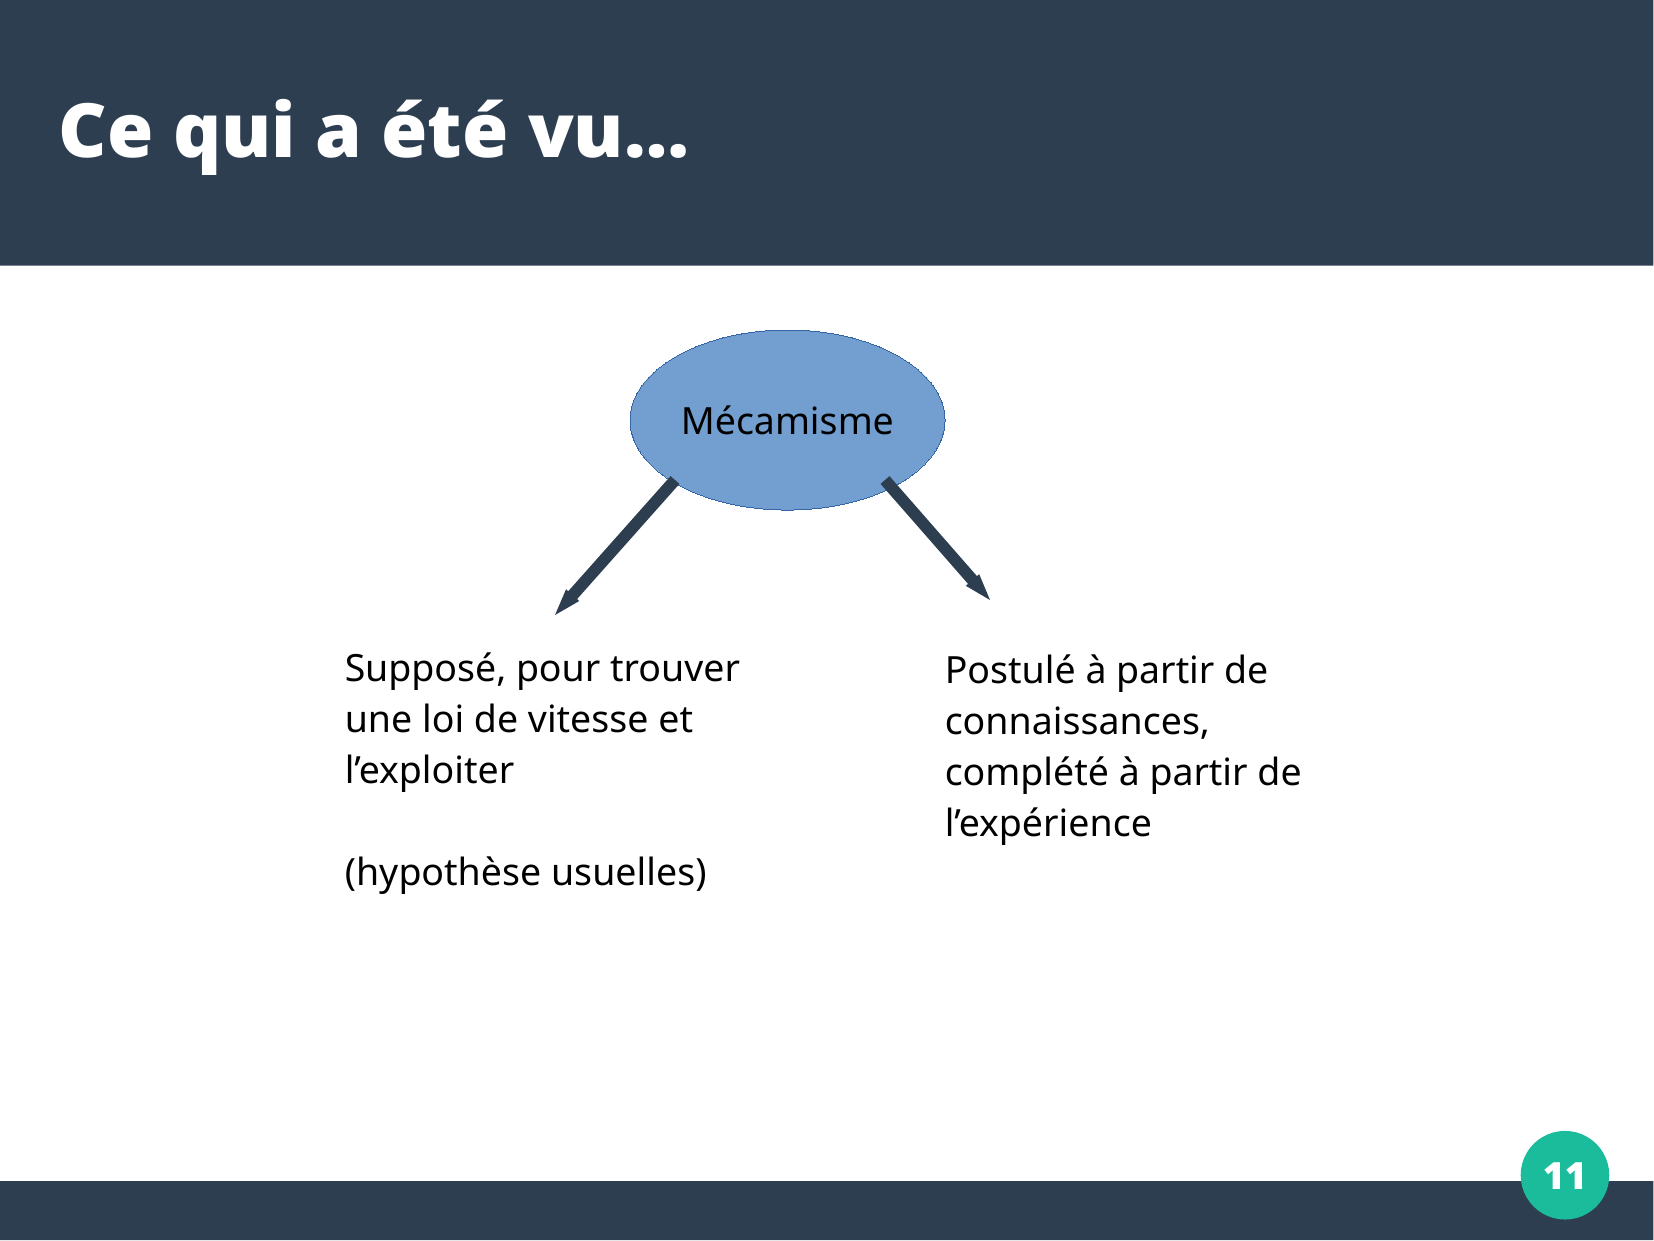

# Ce qui a été vu…
Mécamisme
Supposé, pour trouver une loi de vitesse et l’exploiter
(hypothèse usuelles)
Postulé à partir de connaissances, complété à partir de l’expérience
11